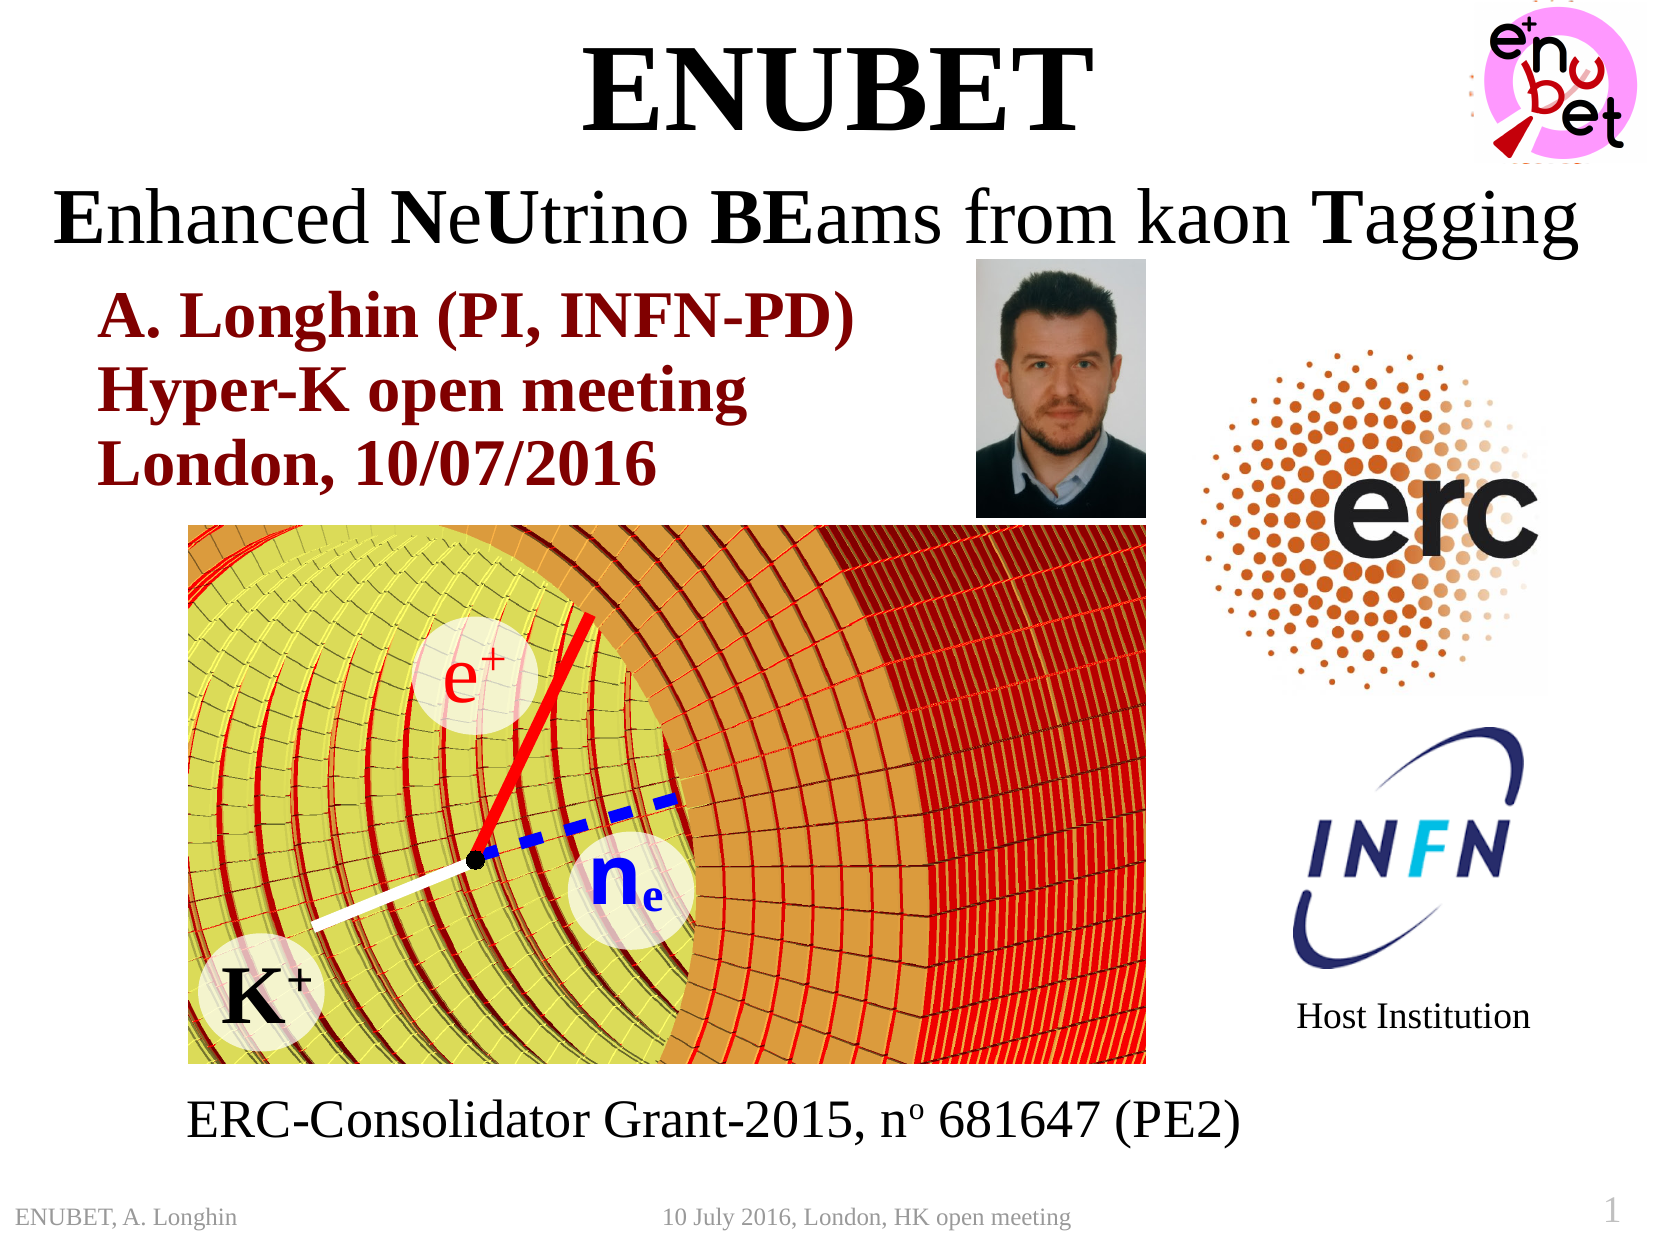

ENUBET
Enhanced NeUtrino BEams from kaon Tagging
A. Longhin (PI, INFN-PD)
Hyper-K open meeting
London, 10/07/2016
e+
ne
K+
Host Institution
 ERC-Consolidator Grant-2015, no 681647 (PE2)